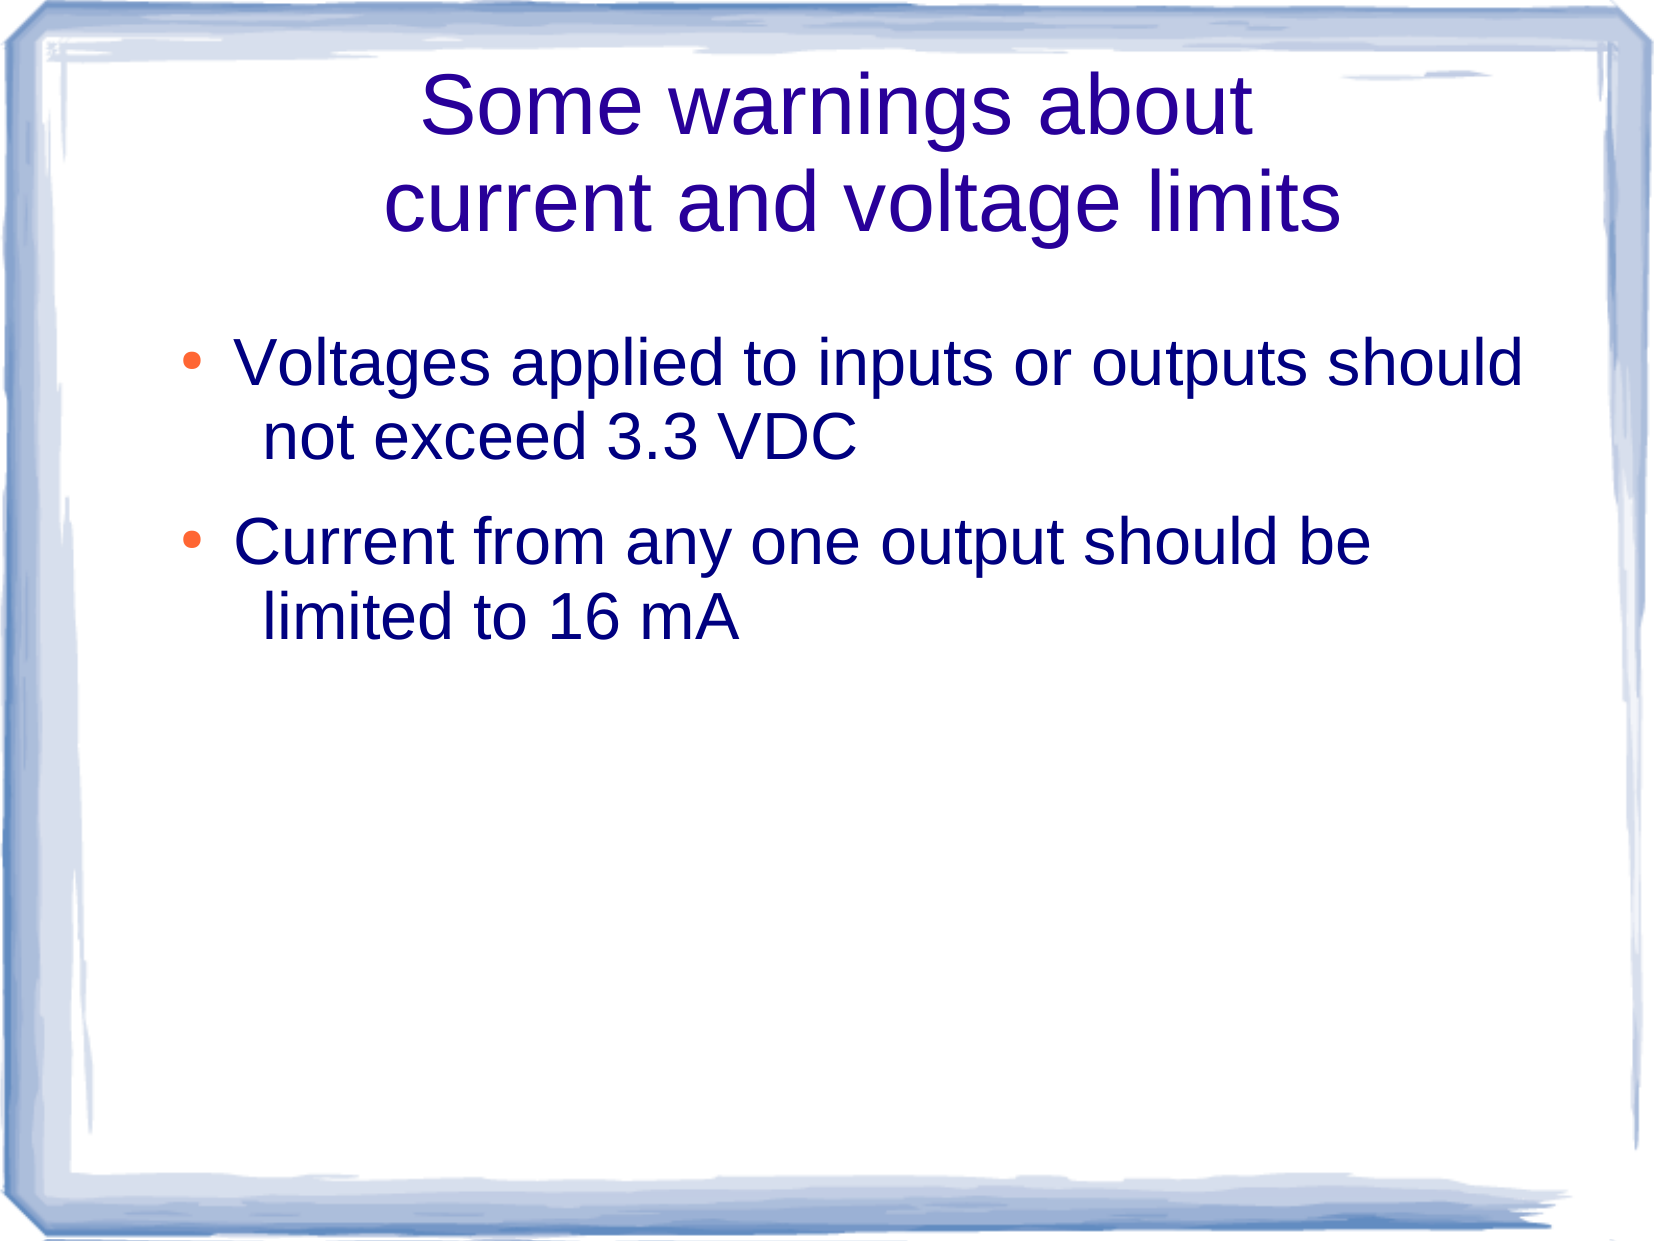

# Some warnings about current and voltage limits
Voltages applied to inputs or outputs should not exceed 3.3 VDC
Current from any one output should be limited to 16 mA